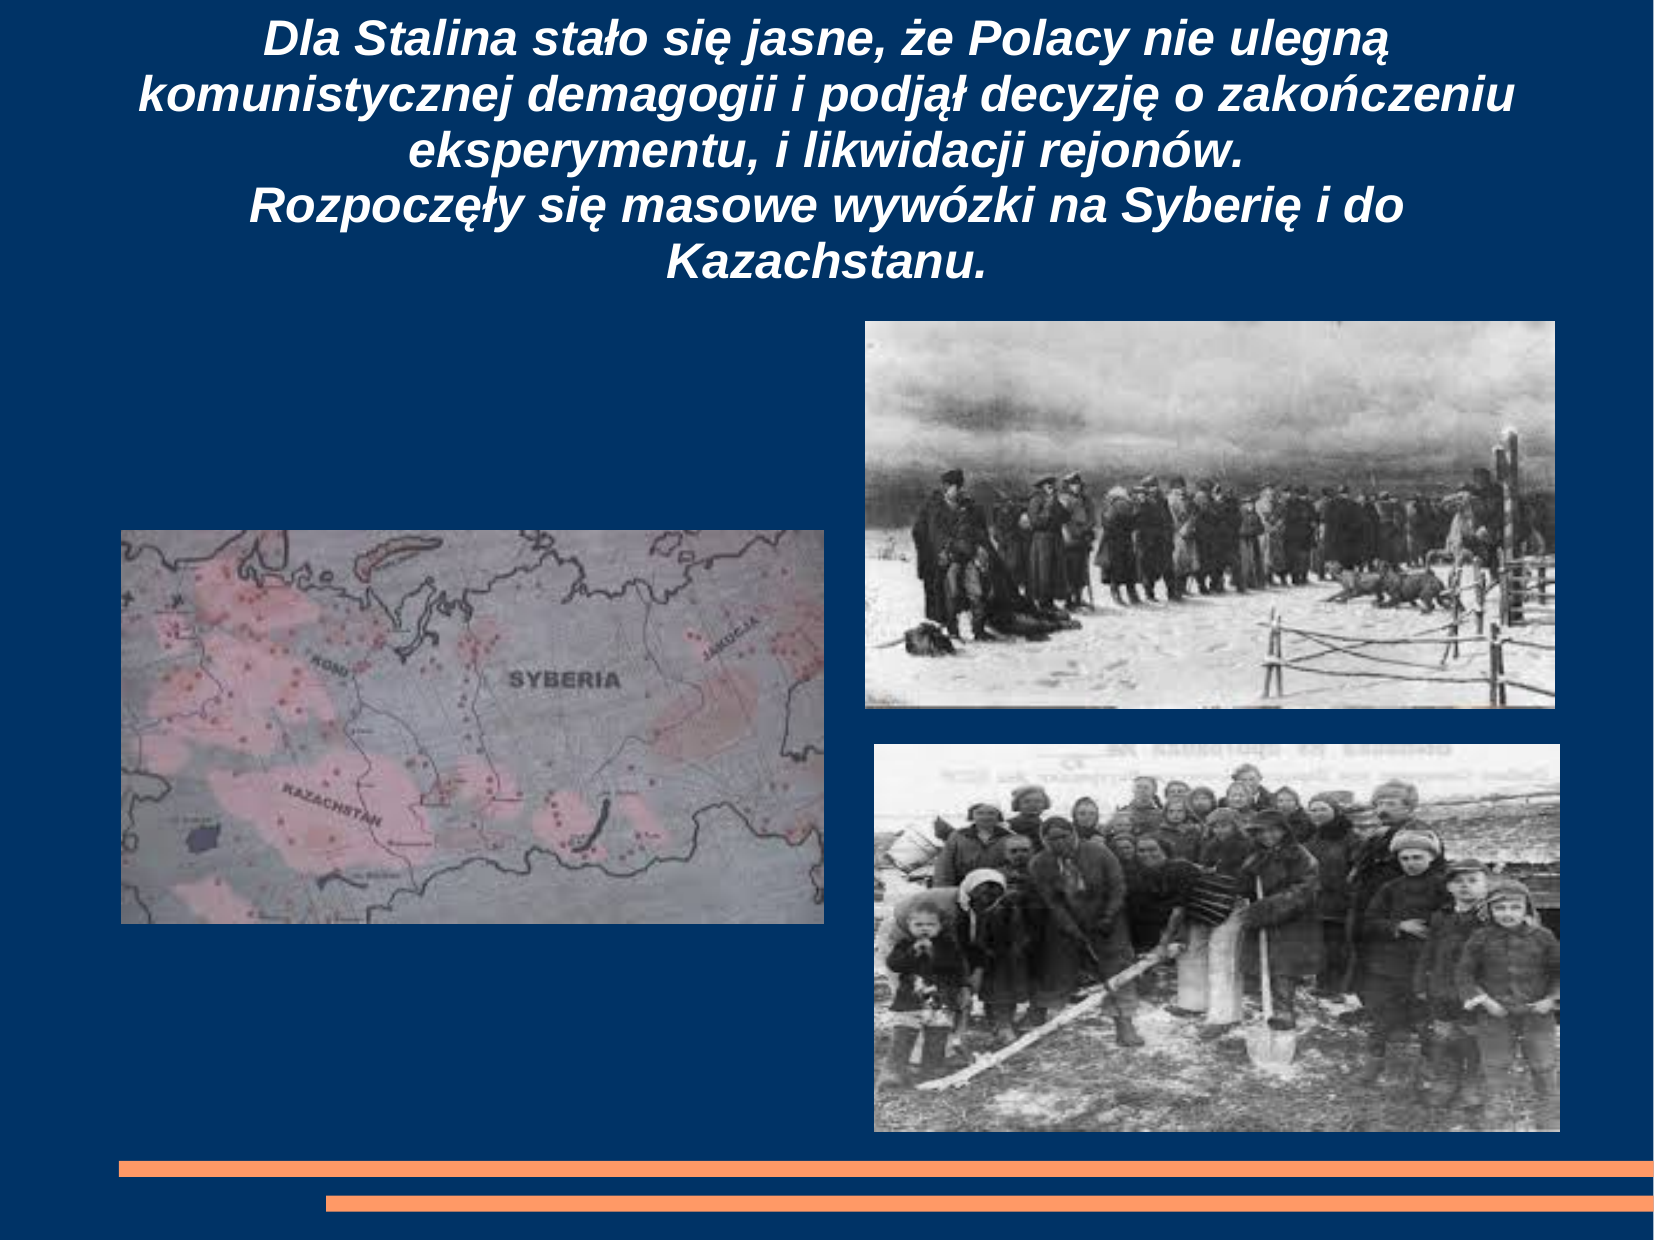

# Dla Stalina stało się jasne, że Polacy nie ulegną komunistycznej demagogii i podjął decyzję o zakończeniu eksperymentu, i likwidacji rejonów. Rozpoczęły się masowe wywózki na Syberię i do Kazachstanu.